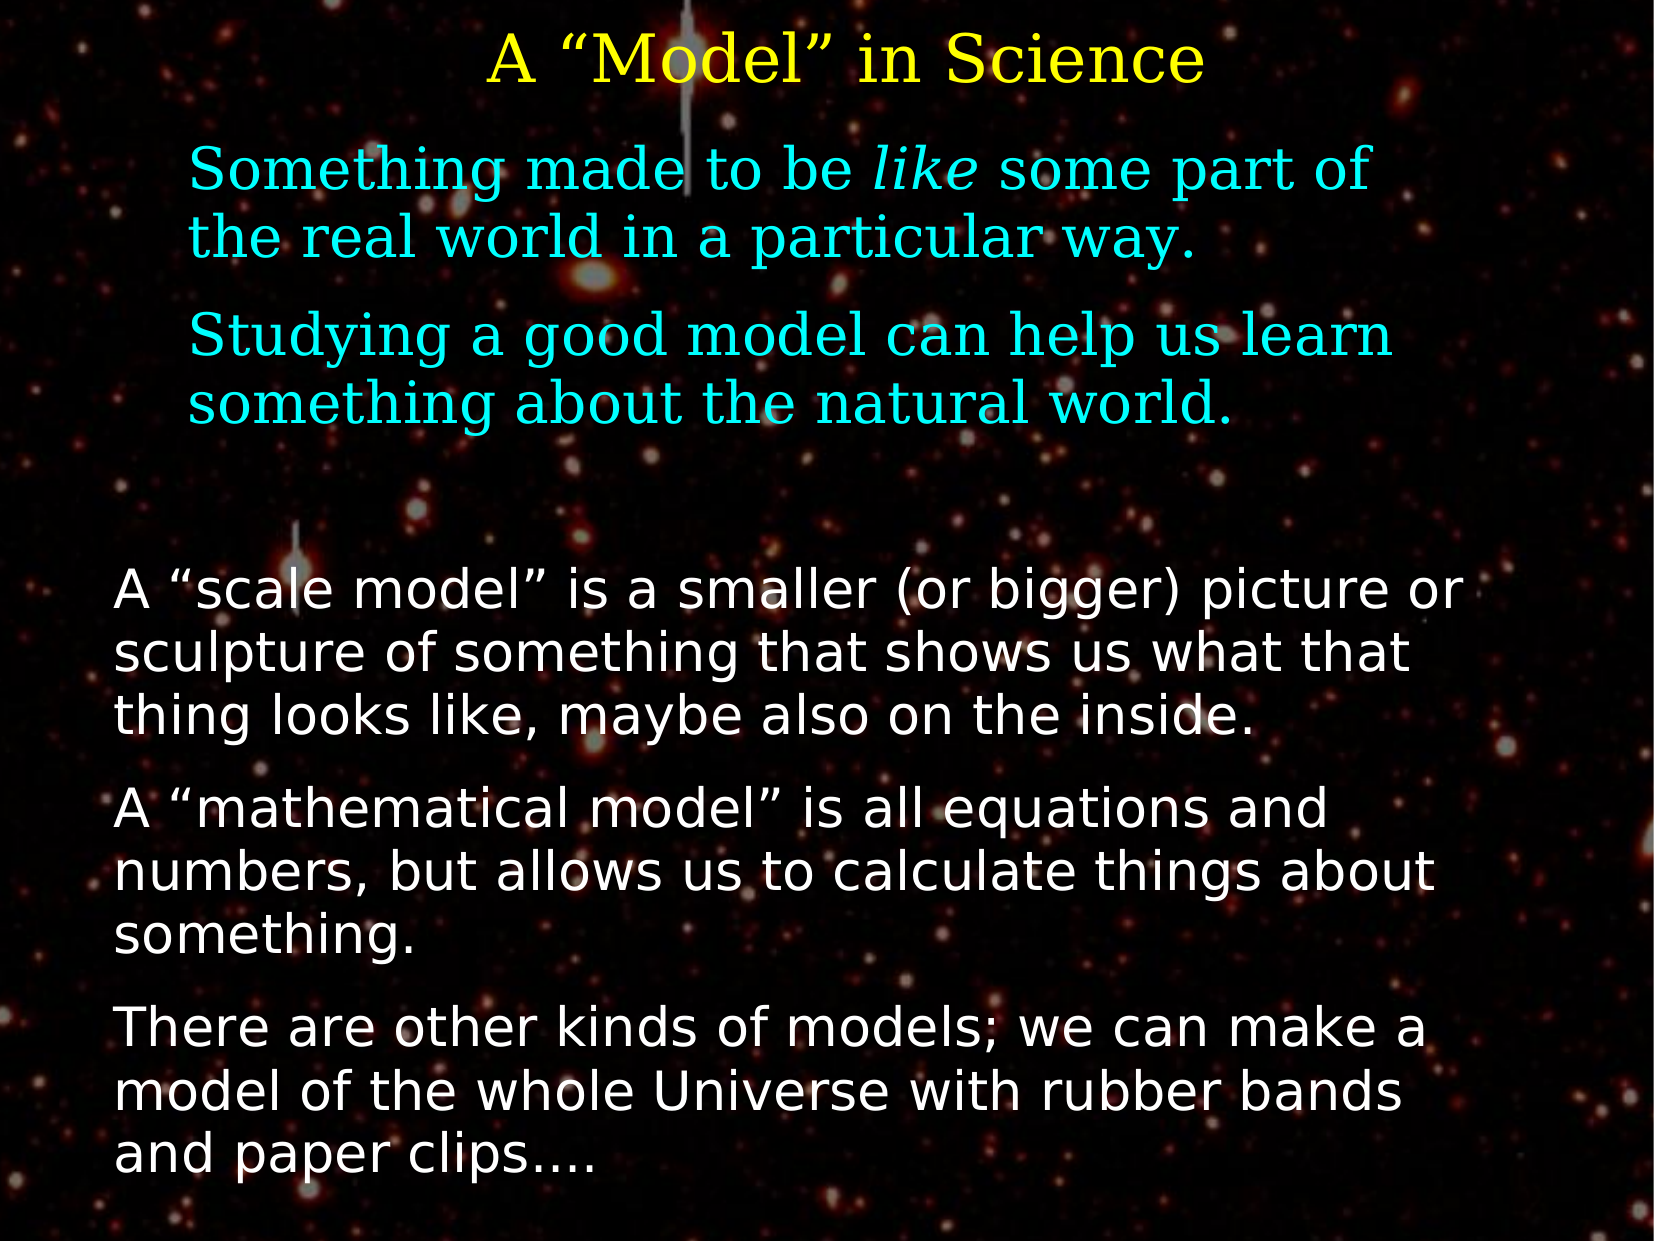

A “Model” in Science
Something made to be like some part of the real world in a particular way.
Studying a good model can help us learn something about the natural world.
A “scale model” is a smaller (or bigger) picture or sculpture of something that shows us what that thing looks like, maybe also on the inside.
A “mathematical model” is all equations and numbers, but allows us to calculate things about something.
There are other kinds of models; we can make a model of the whole Universe with rubber bands and paper clips....